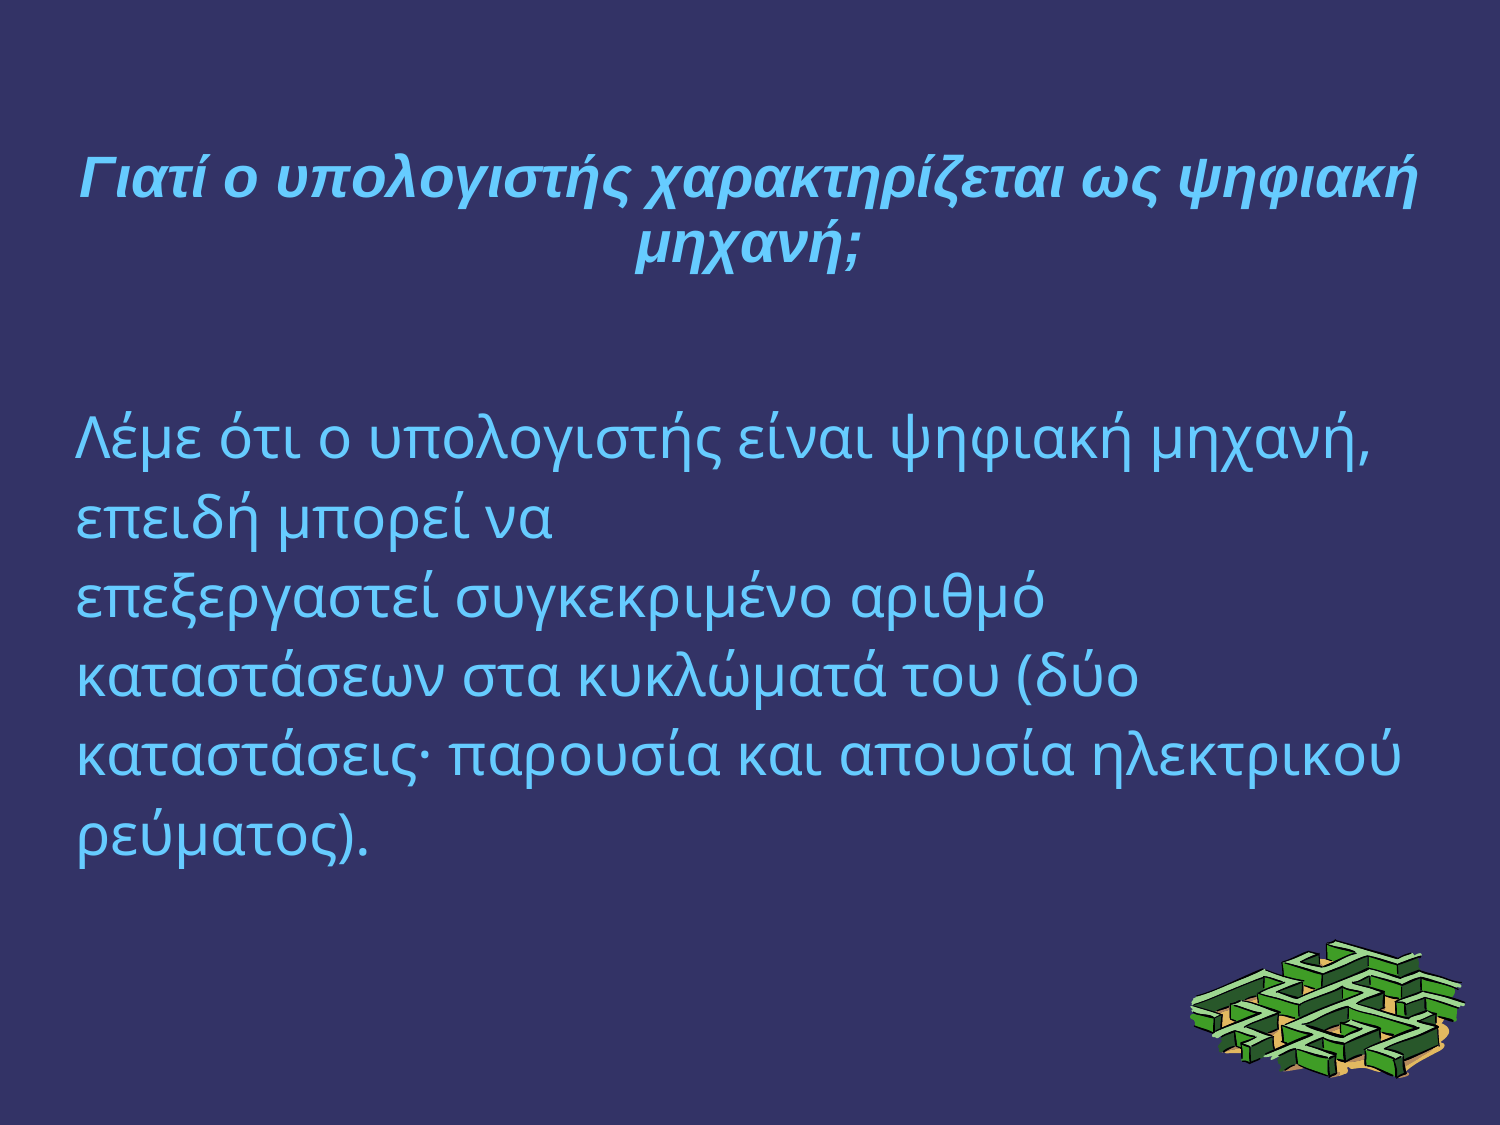

# Γιατί ο υπολογιστής χαρακτηρίζεται ως ψηφιακή μηχανή;
Λέμε ότι ο υπολογιστής είναι ψηφιακή μηχανή, επειδή μπορεί να
επεξεργαστεί συγκεκριμένο αριθμό καταστάσεων στα κυκλώματά του (δύο καταστάσεις· παρουσία και απουσία ηλεκτρικού ρεύματος).